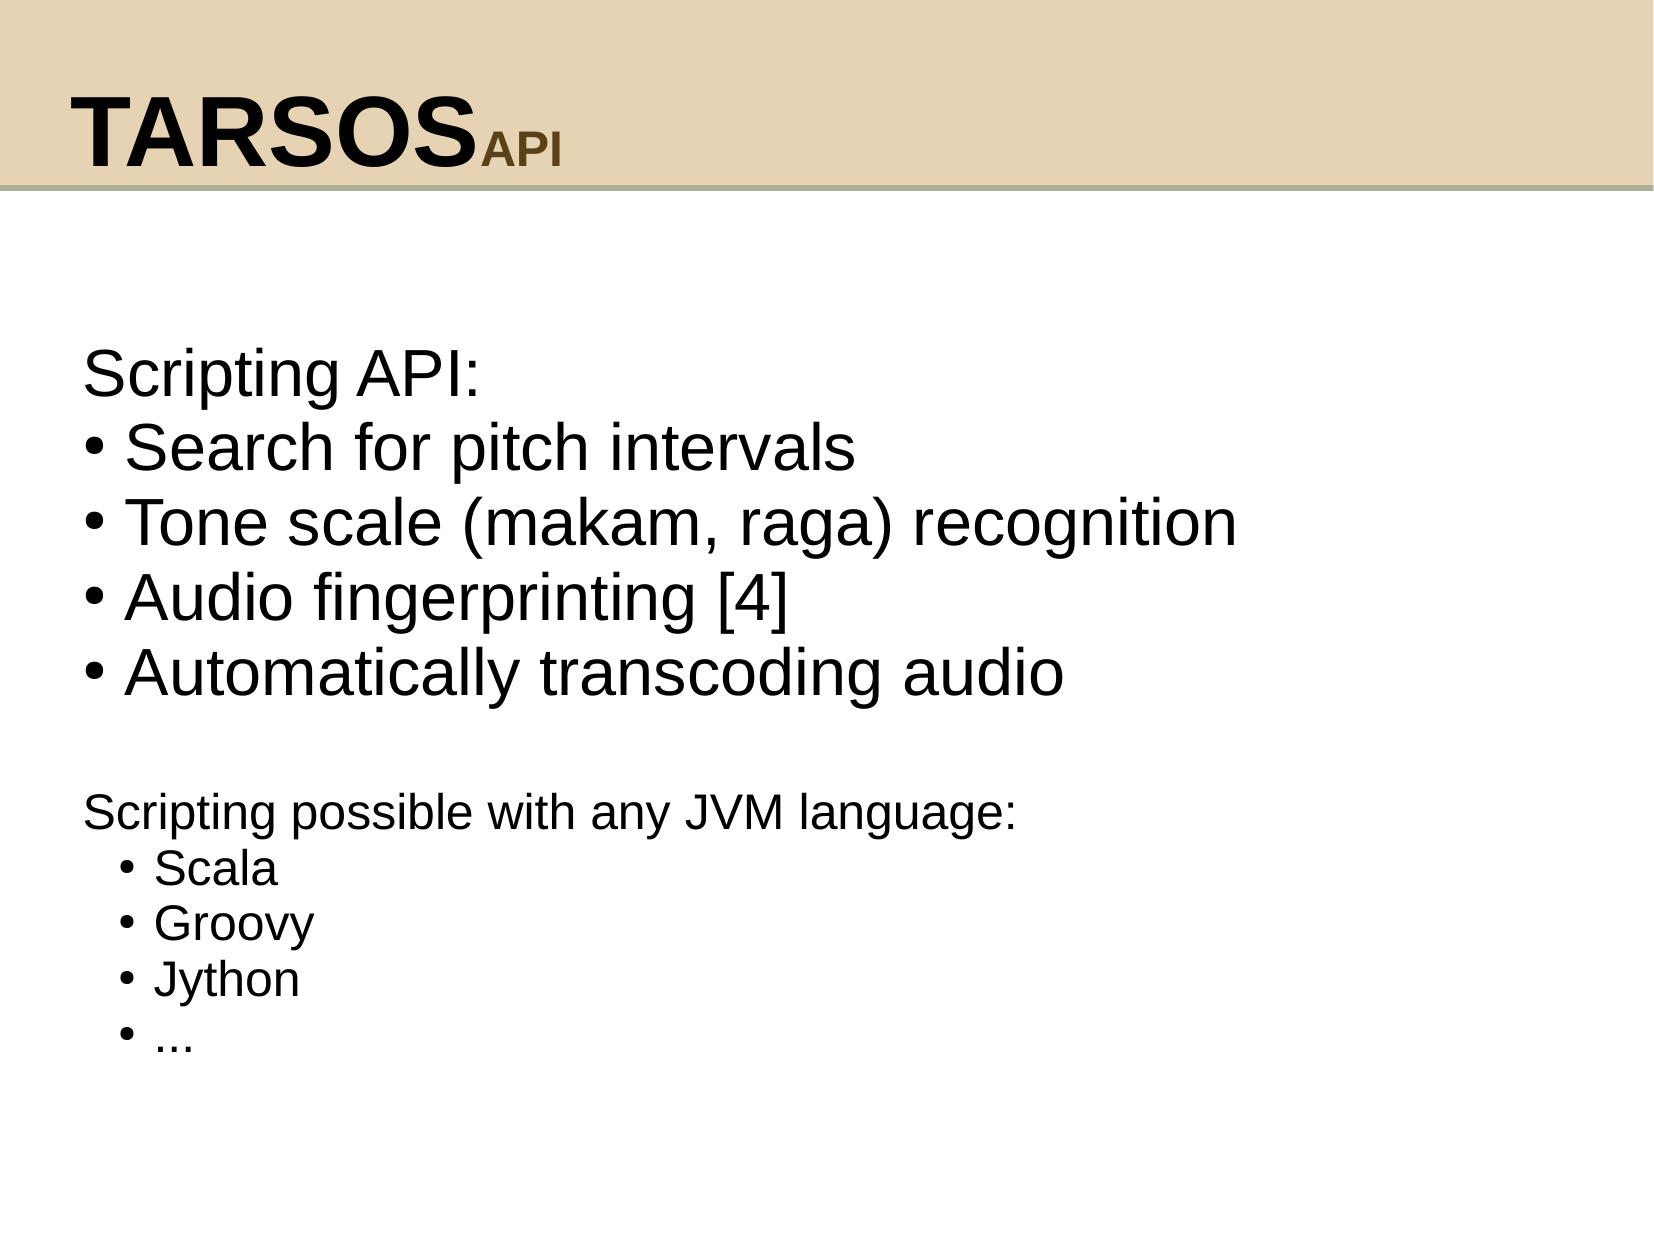

# TARSOSAPI
Scripting API:
 Search for pitch intervals
 Tone scale (makam, raga) recognition
 Audio fingerprinting [4]
 Automatically transcoding audio
Scripting possible with any JVM language:
Scala
Groovy
Jython
...